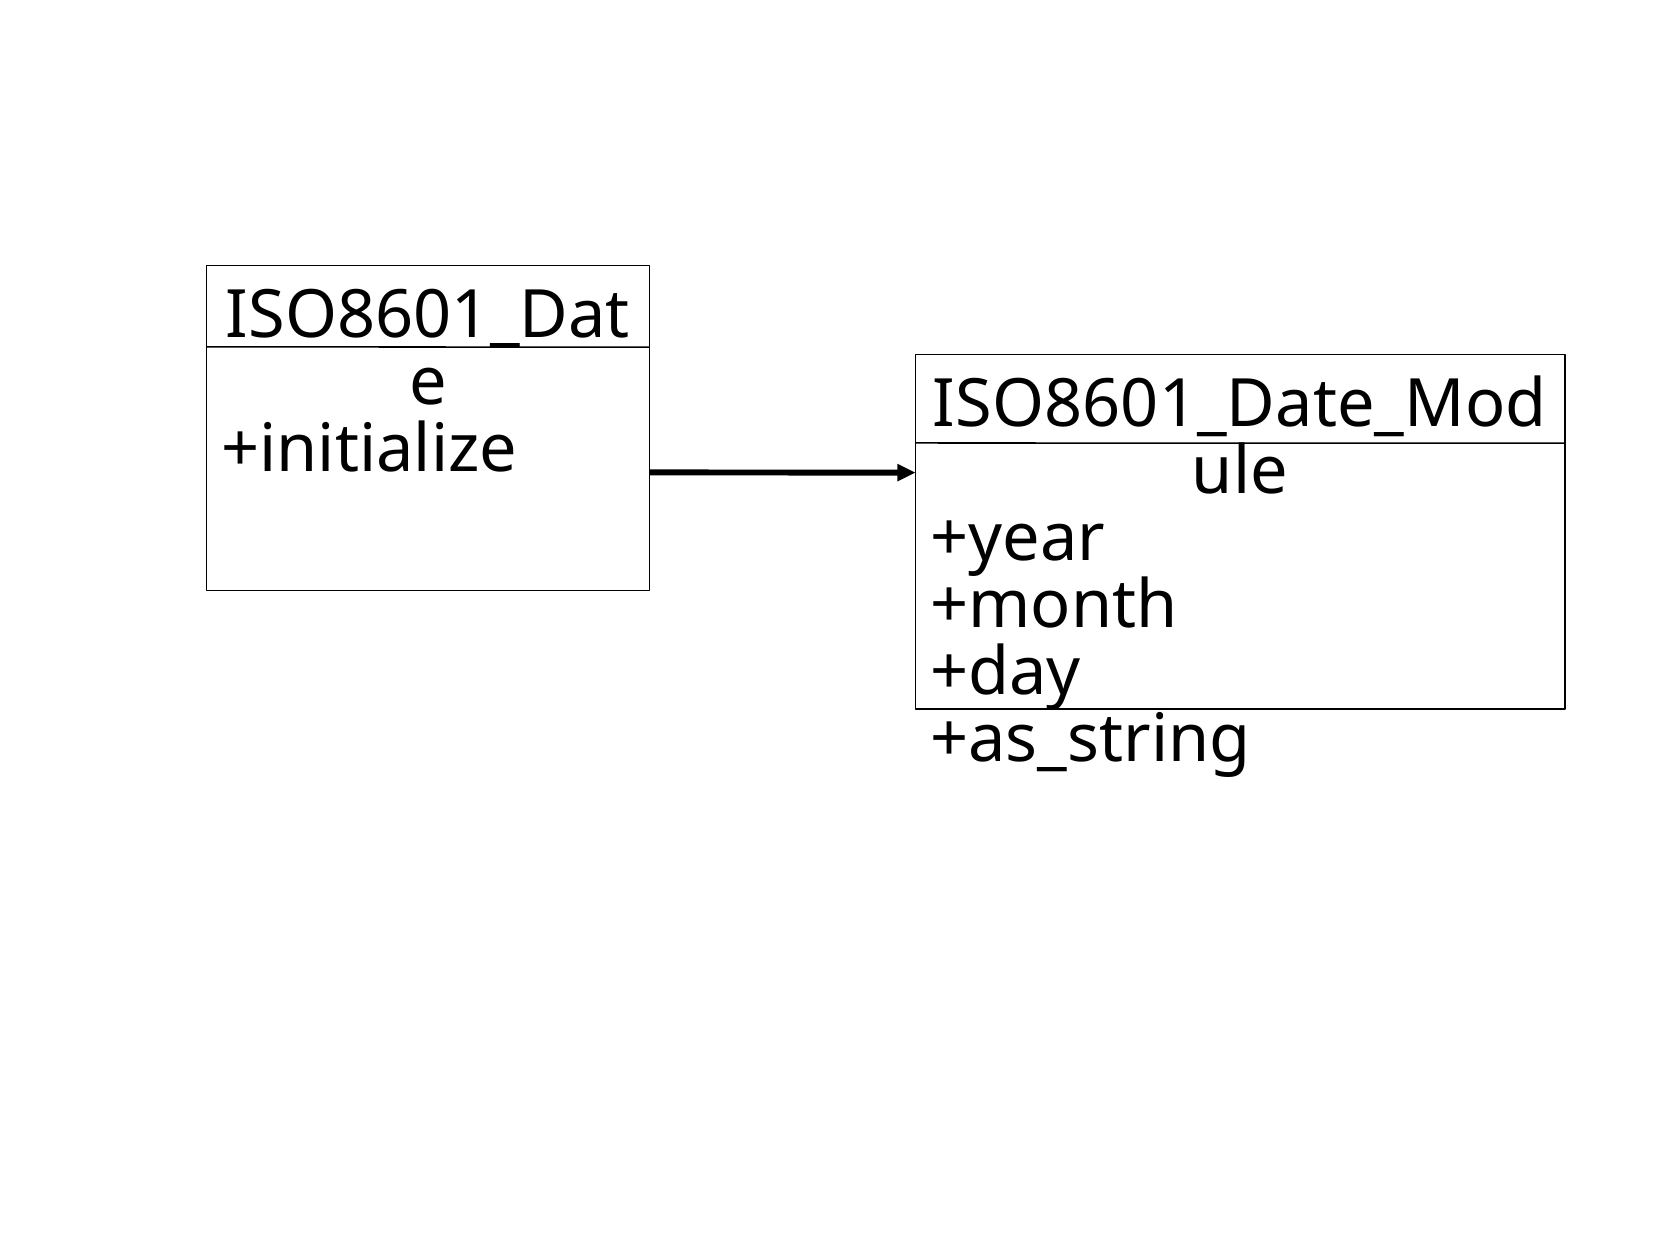

ISO8601_Date
+initialize
ISO8601_Date_Module
+year
+month
+day
+as_string